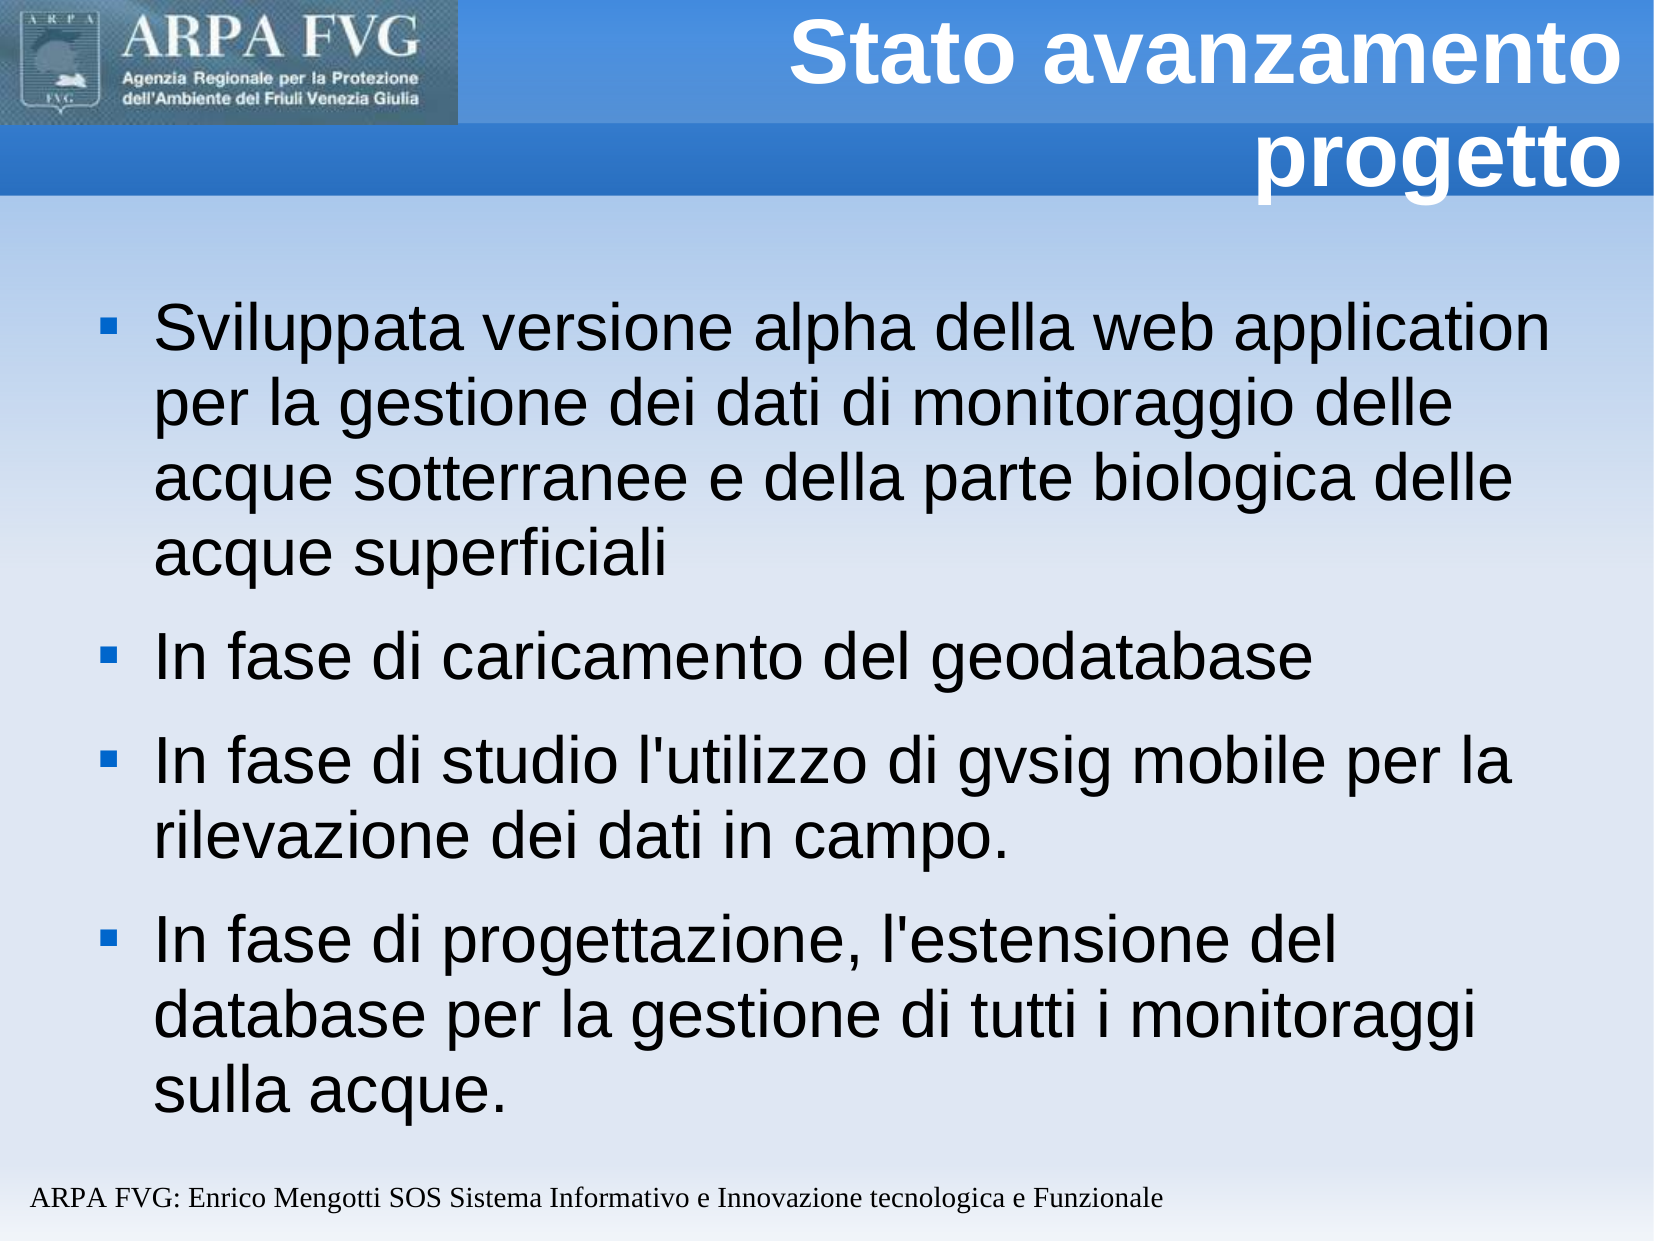

# Stato avanzamento progetto
Sviluppata versione alpha della web application per la gestione dei dati di monitoraggio delle acque sotterranee e della parte biologica delle acque superficiali
In fase di caricamento del geodatabase
In fase di studio l'utilizzo di gvsig mobile per la rilevazione dei dati in campo.
In fase di progettazione, l'estensione del database per la gestione di tutti i monitoraggi sulla acque.